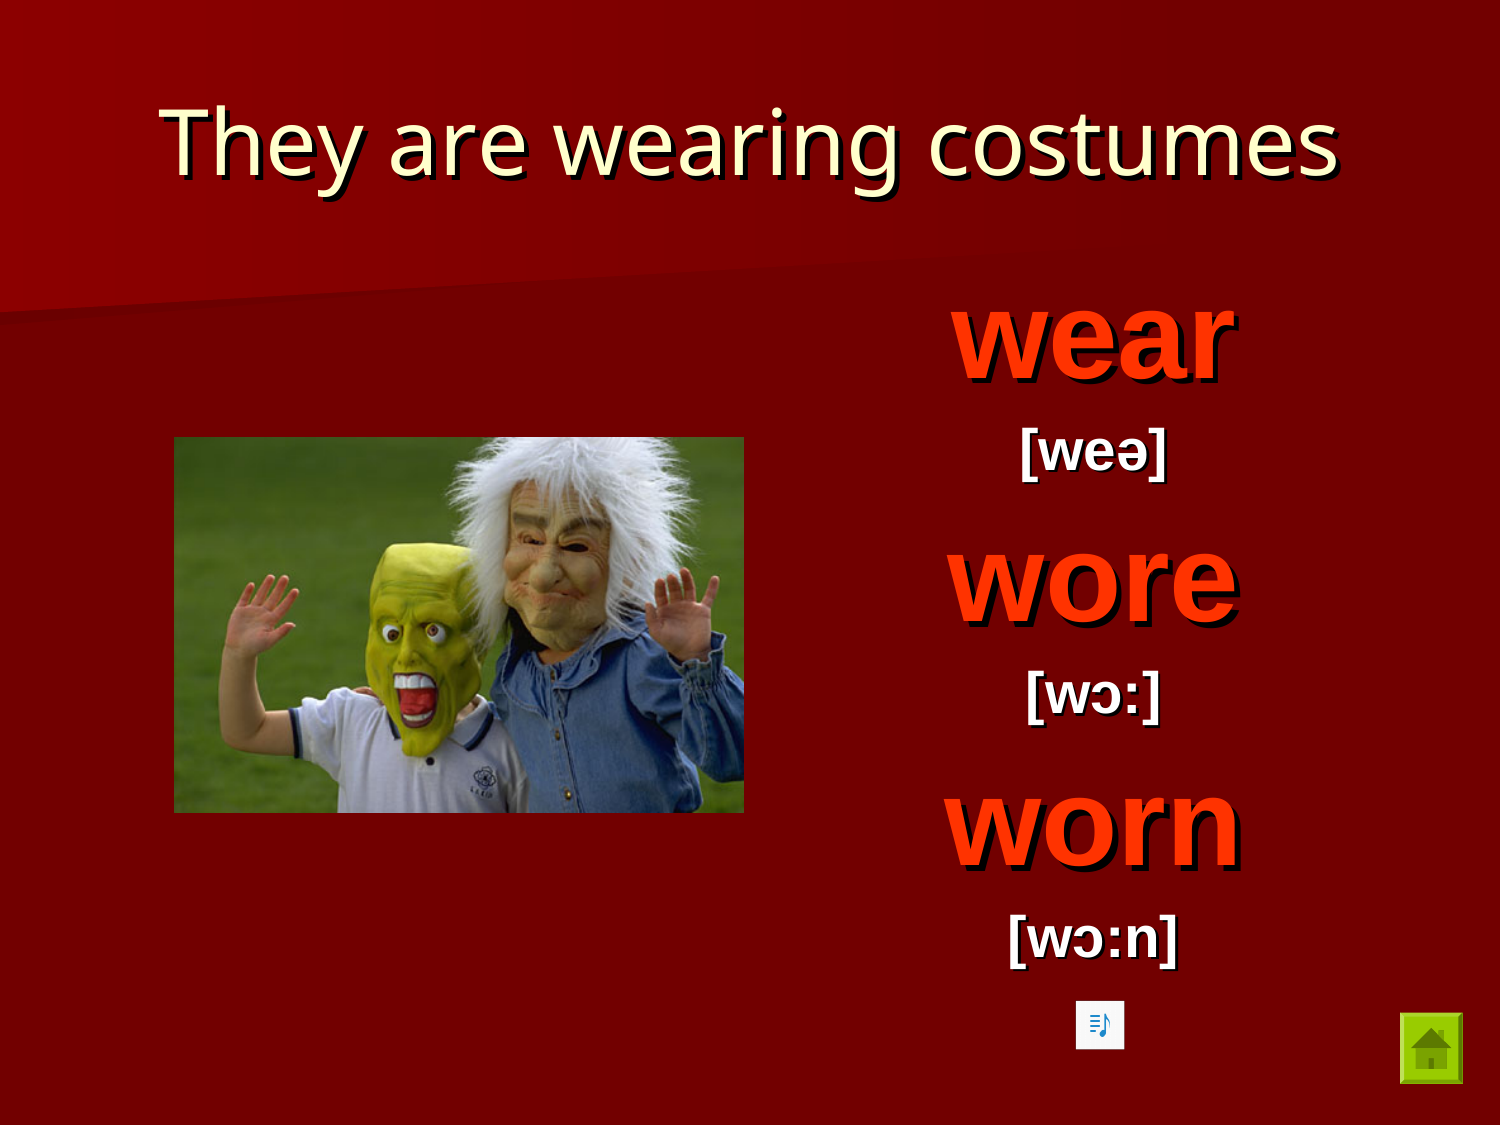

# They are wearing costumes
wear
[weə]
wore
[wɔ:]
worn
[wɔ:n]